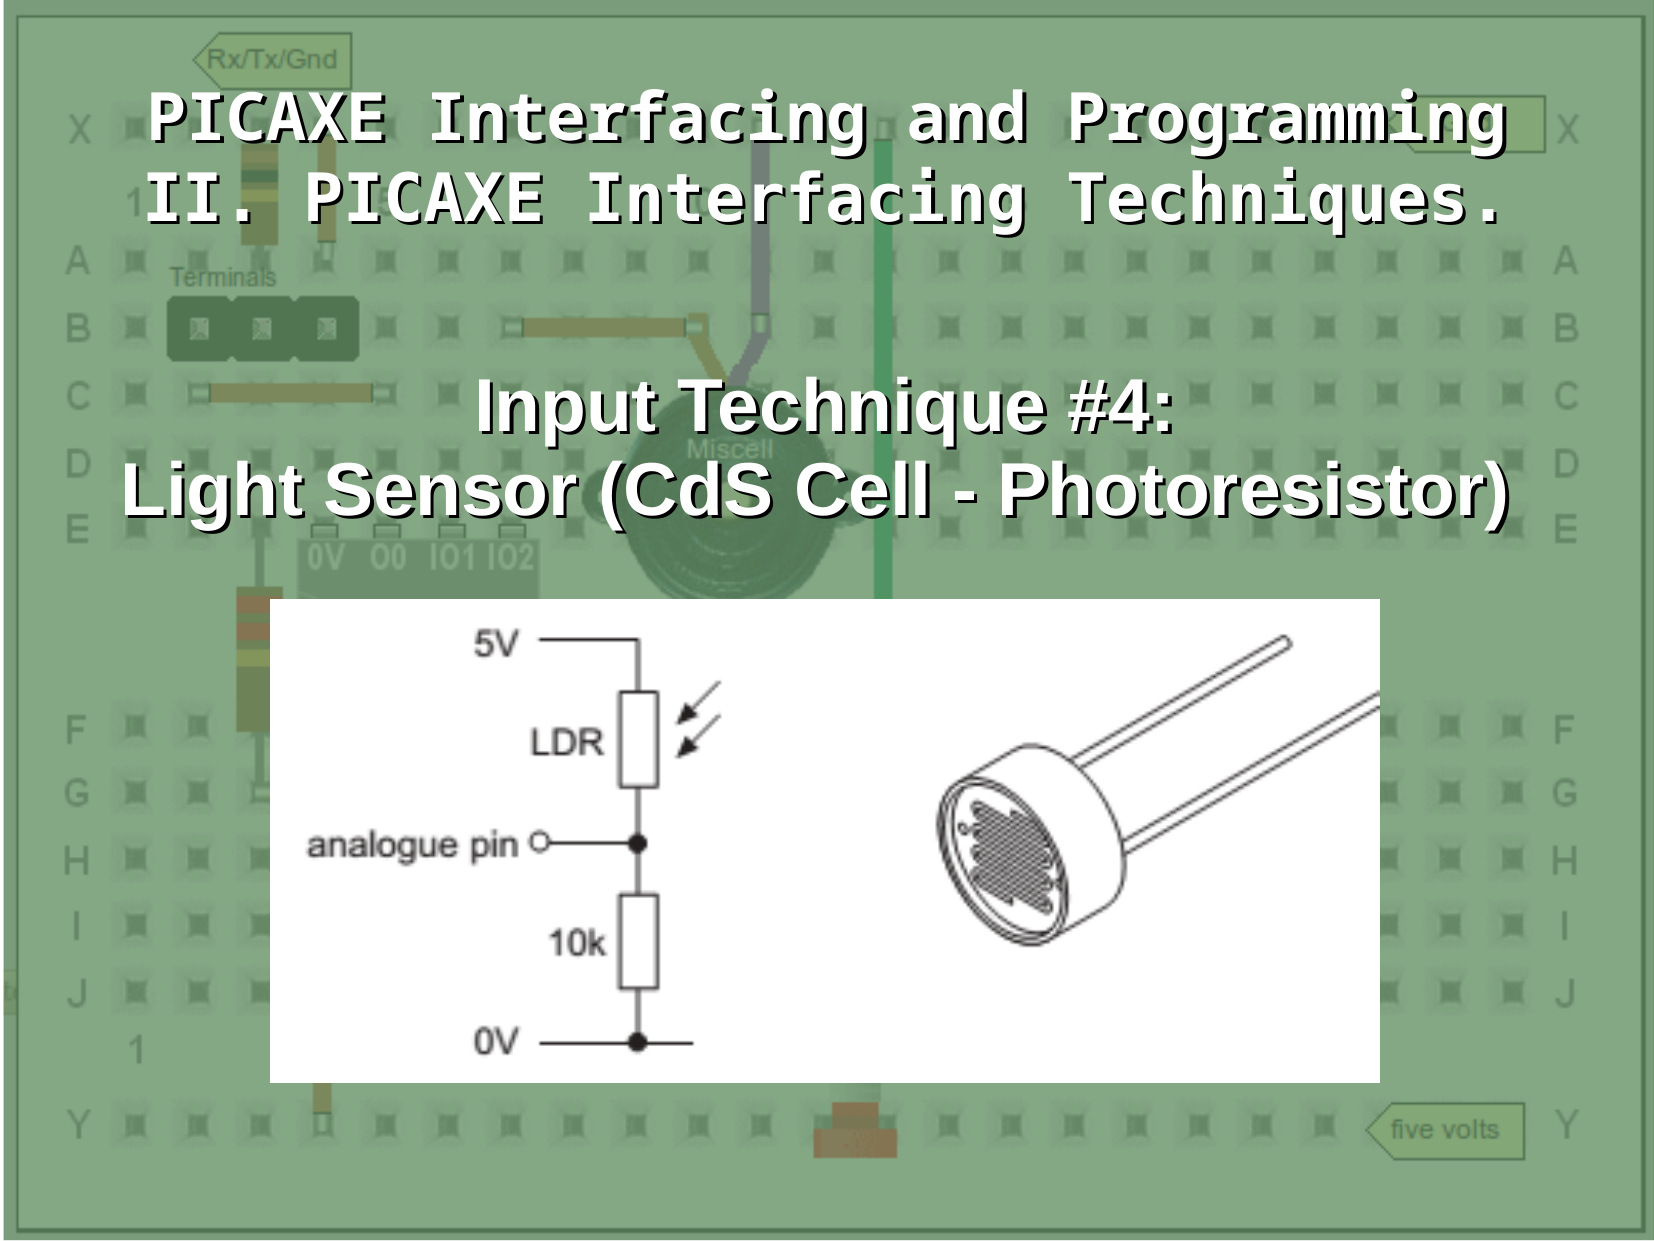

# PICAXE Interfacing and Programming II. PICAXE Interfacing Techniques.
 Input Technique #4:
Light Sensor (CdS Cell - Photoresistor)